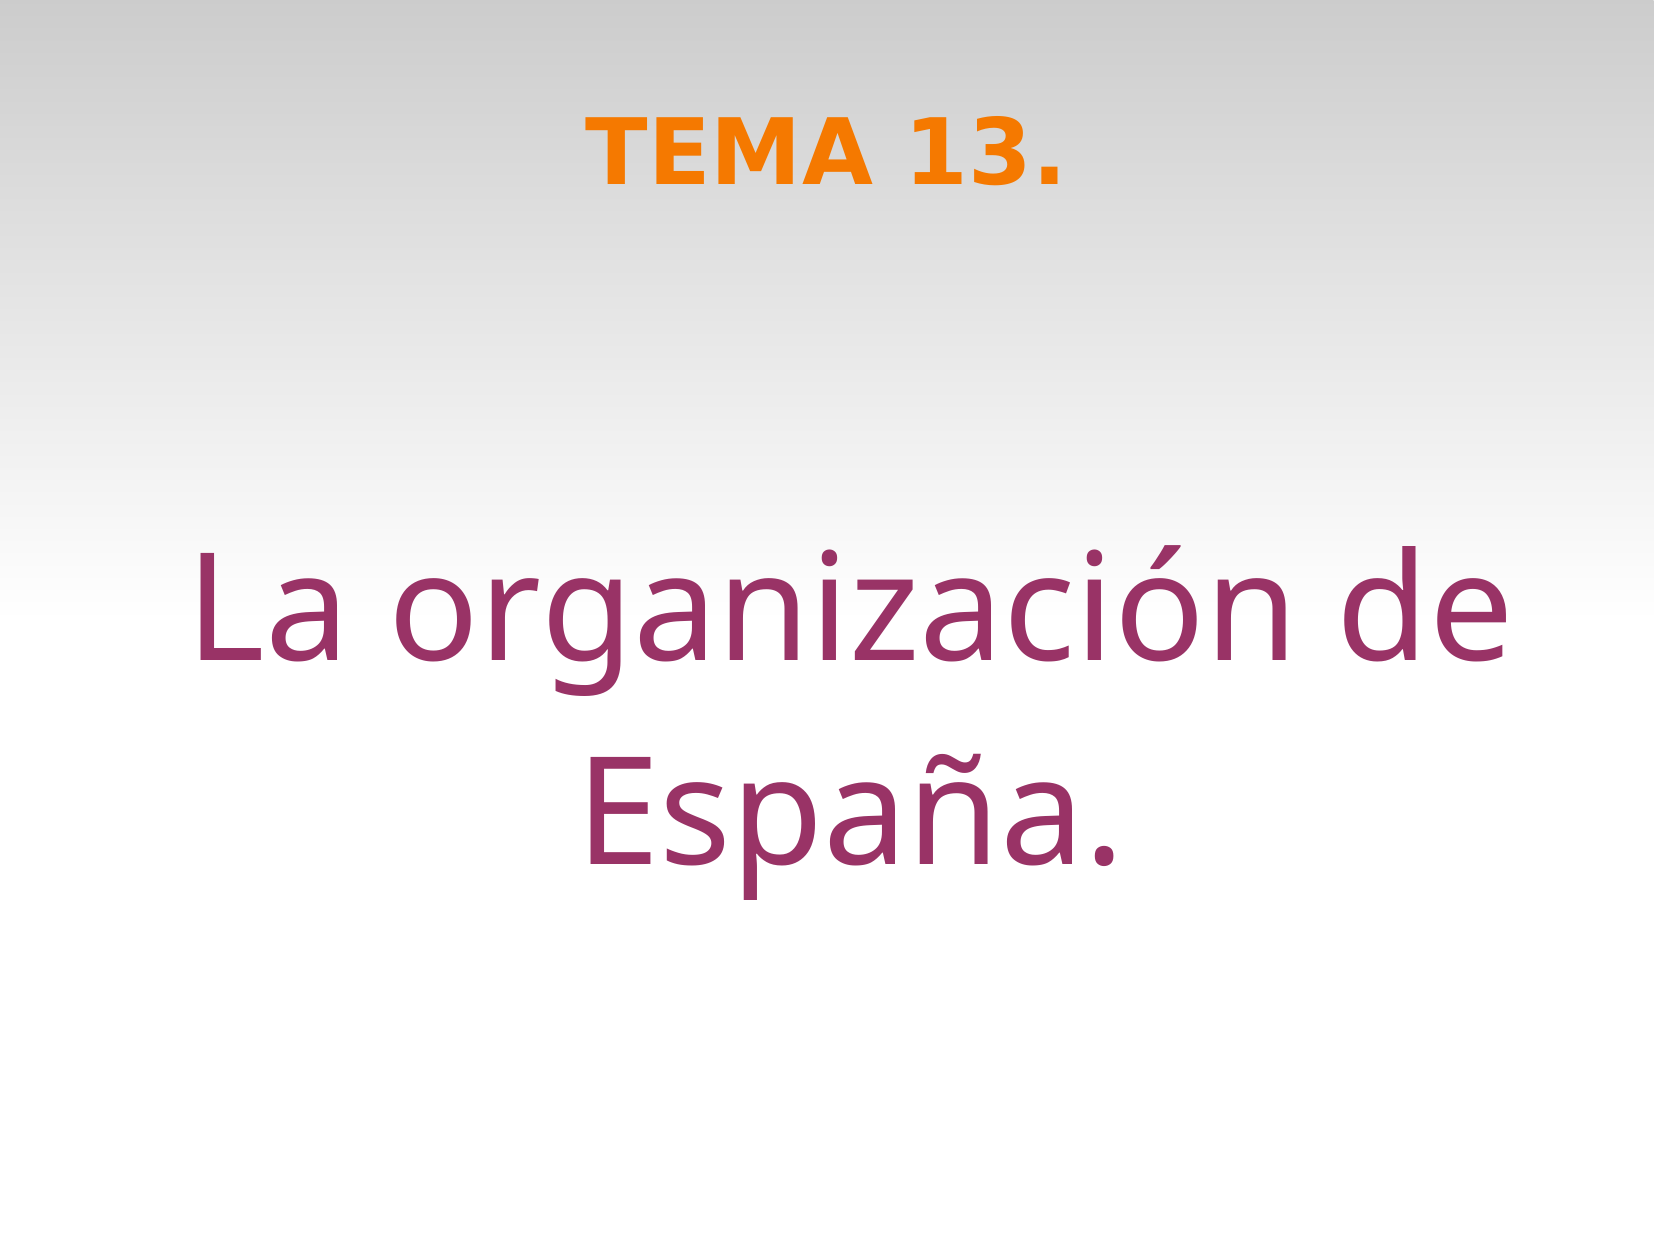

# TEMA 13.
La organización de España.